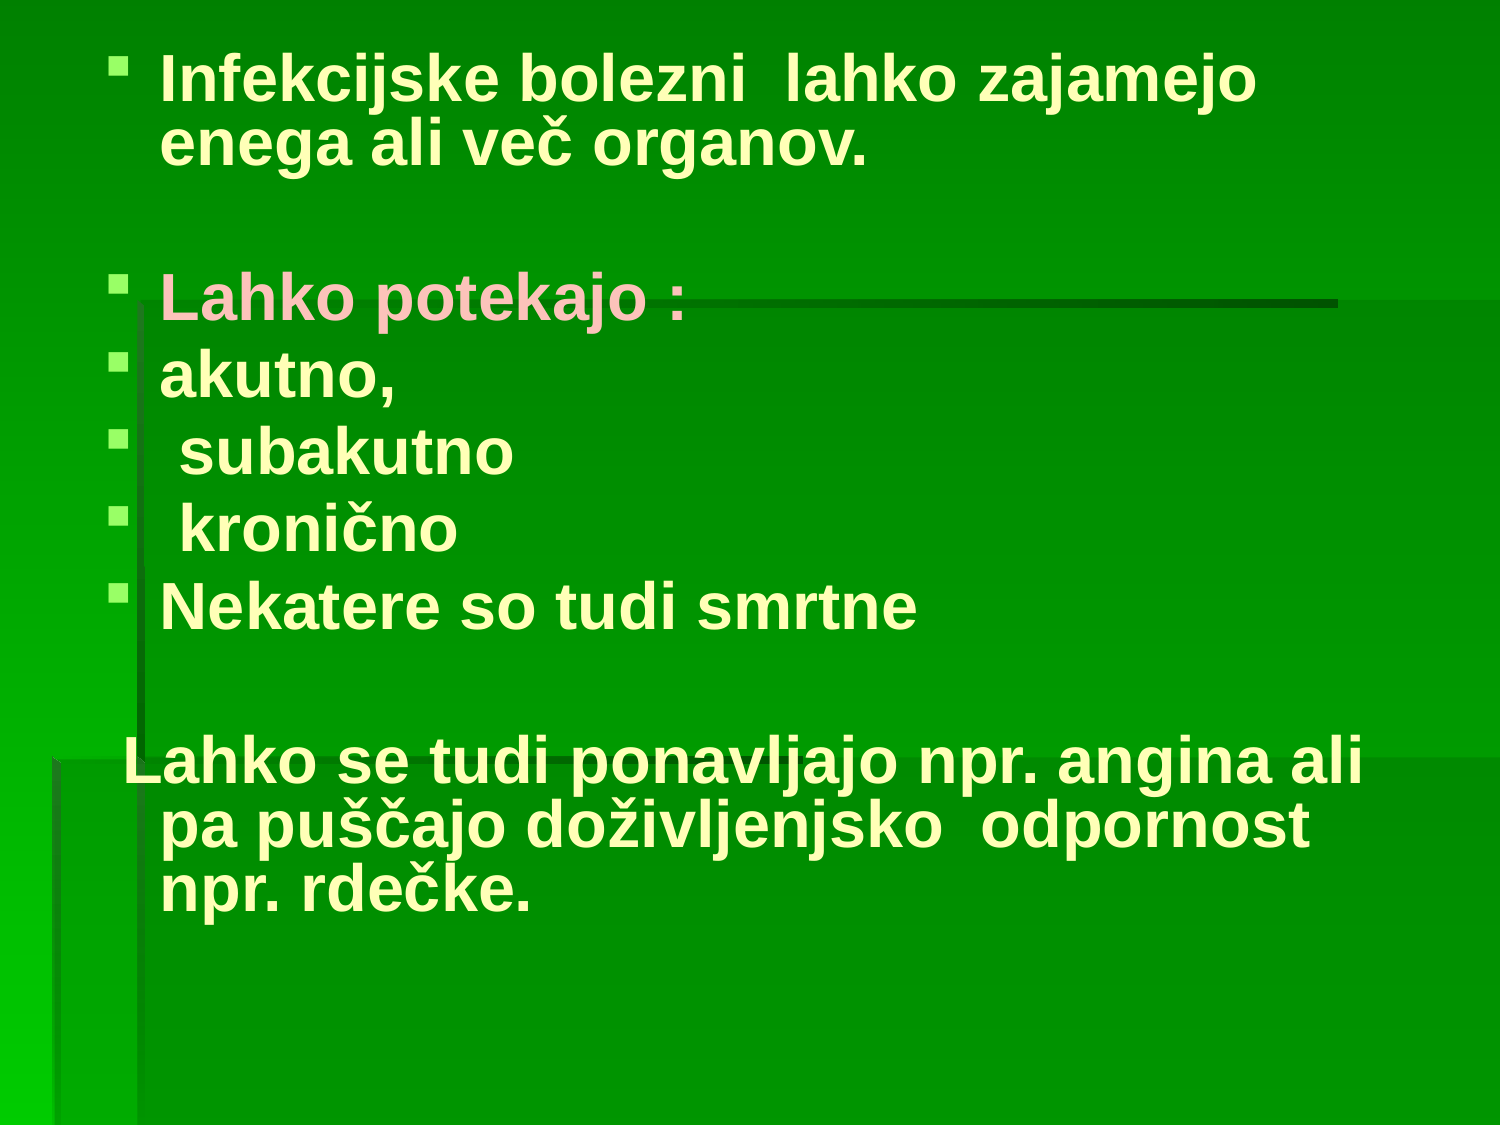

# Infekcijske bolezni lahko zajamejo enega ali več organov.
Lahko potekajo :
akutno,
 subakutno
 kronično
Nekatere so tudi smrtne
 Lahko se tudi ponavljajo npr. angina ali pa puščajo doživljenjsko odpornost npr. rdečke.